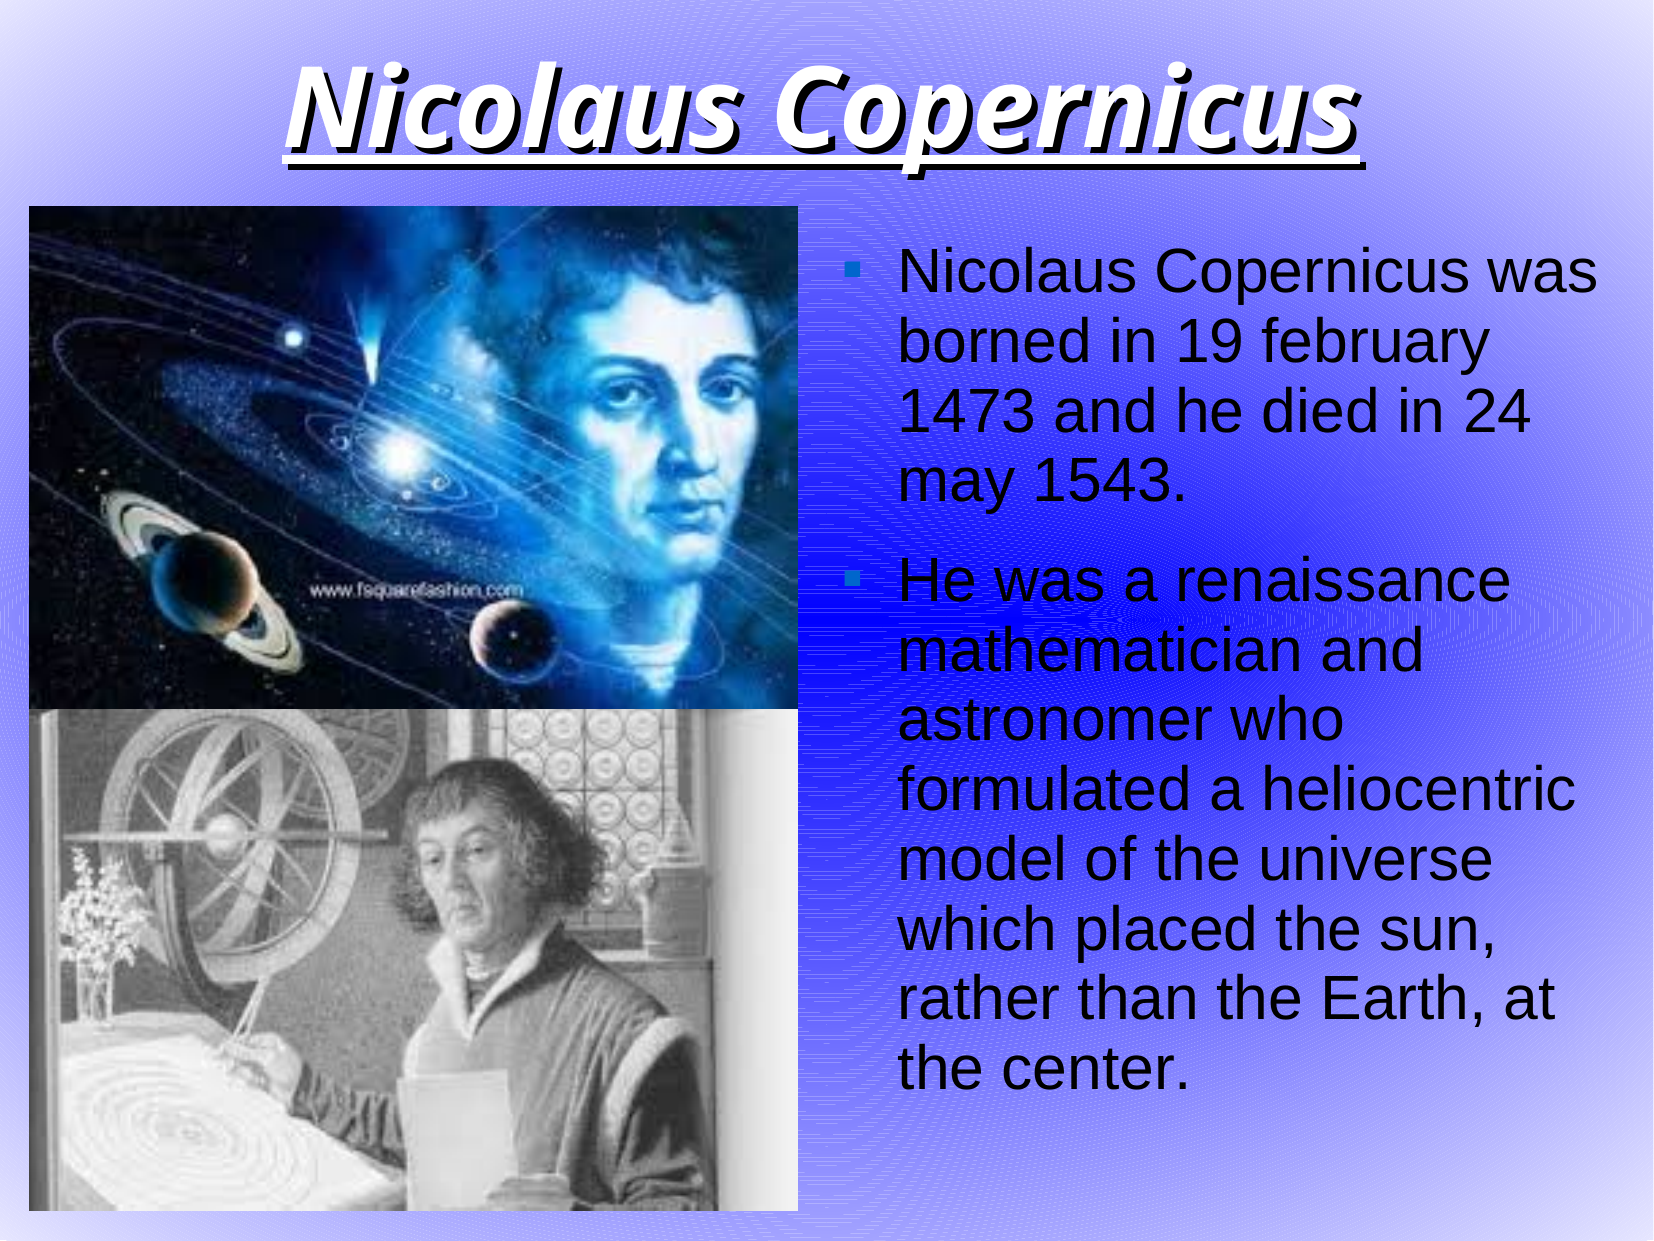

# Nicolaus Copernicus
Nicolaus Copernicus was borned in 19 february 1473 and he died in 24 may 1543.
He was a renaissance mathematician and astronomer who formulated a heliocentric model of the universe which placed the sun, rather than the Earth, at the center.